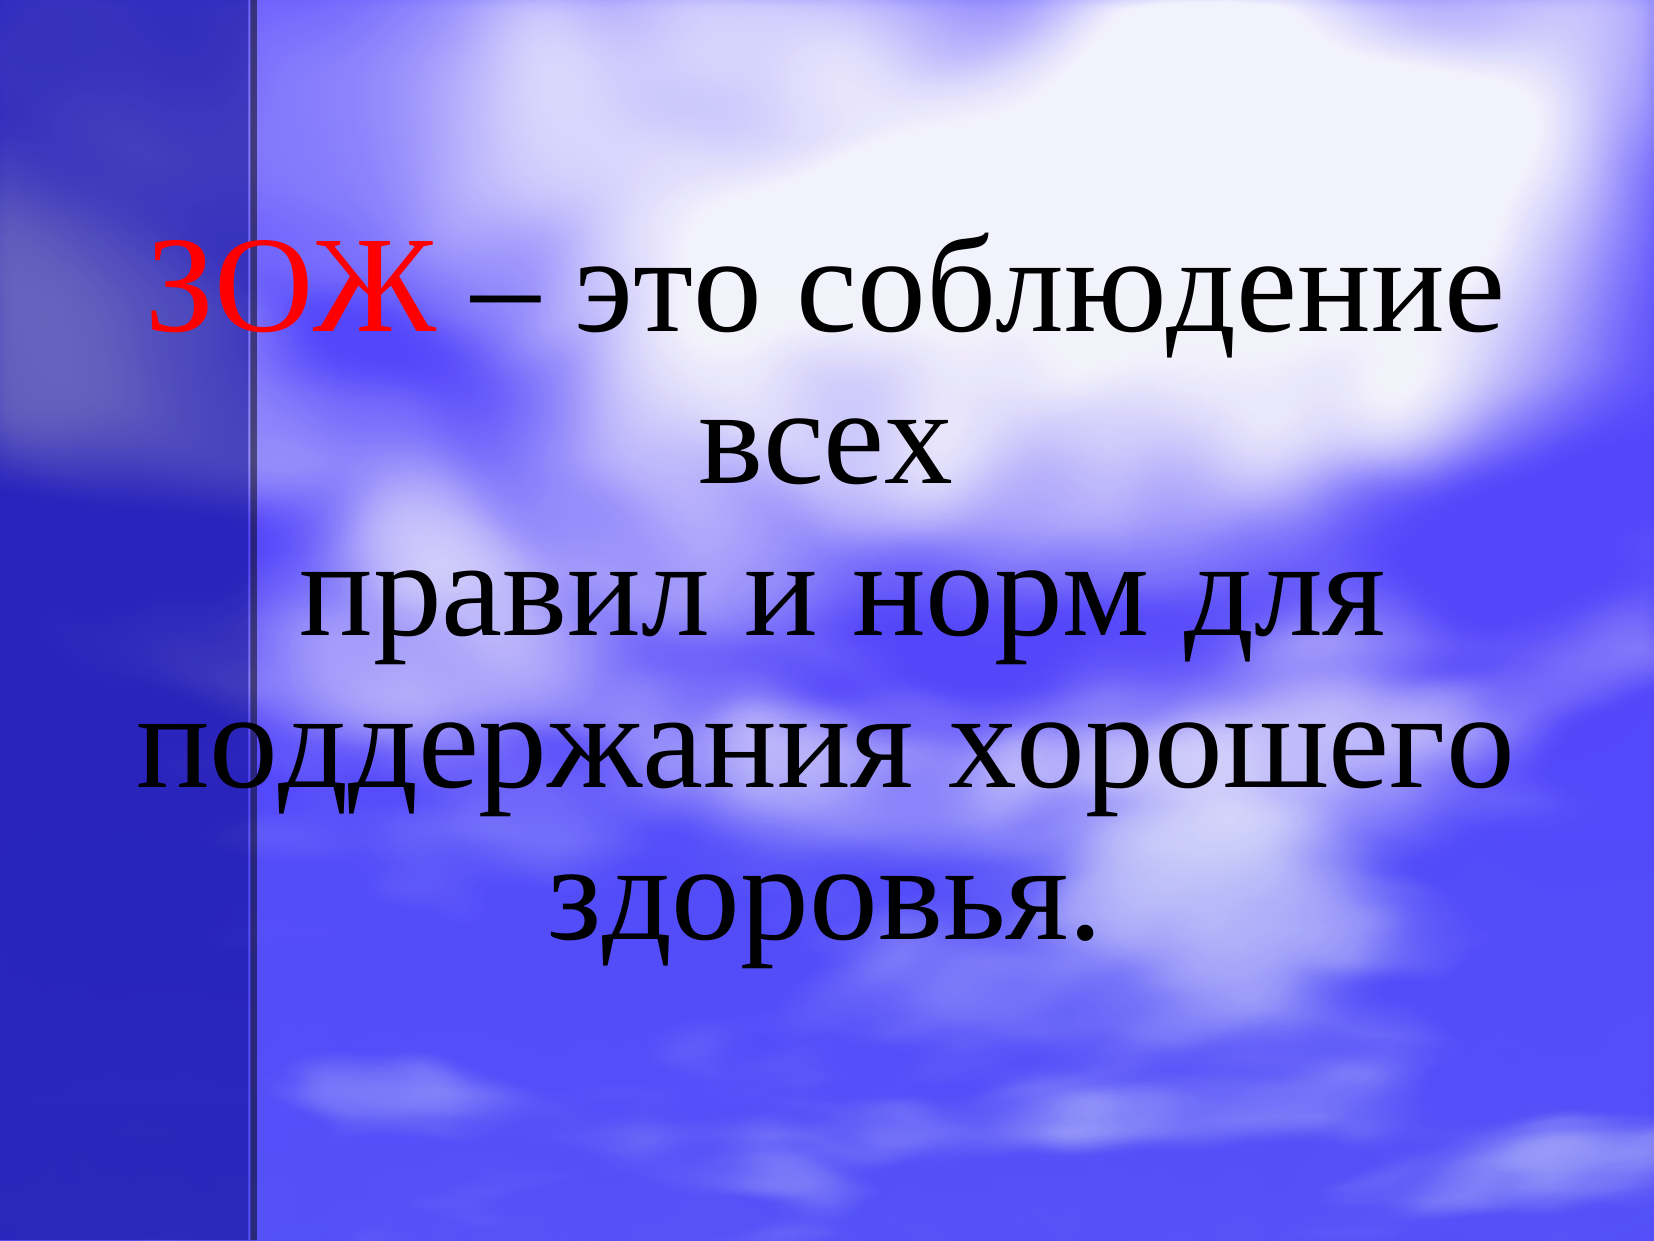

# ЗОЖ – это соблюдение всех правил и норм для поддержания хорошего здоровья.